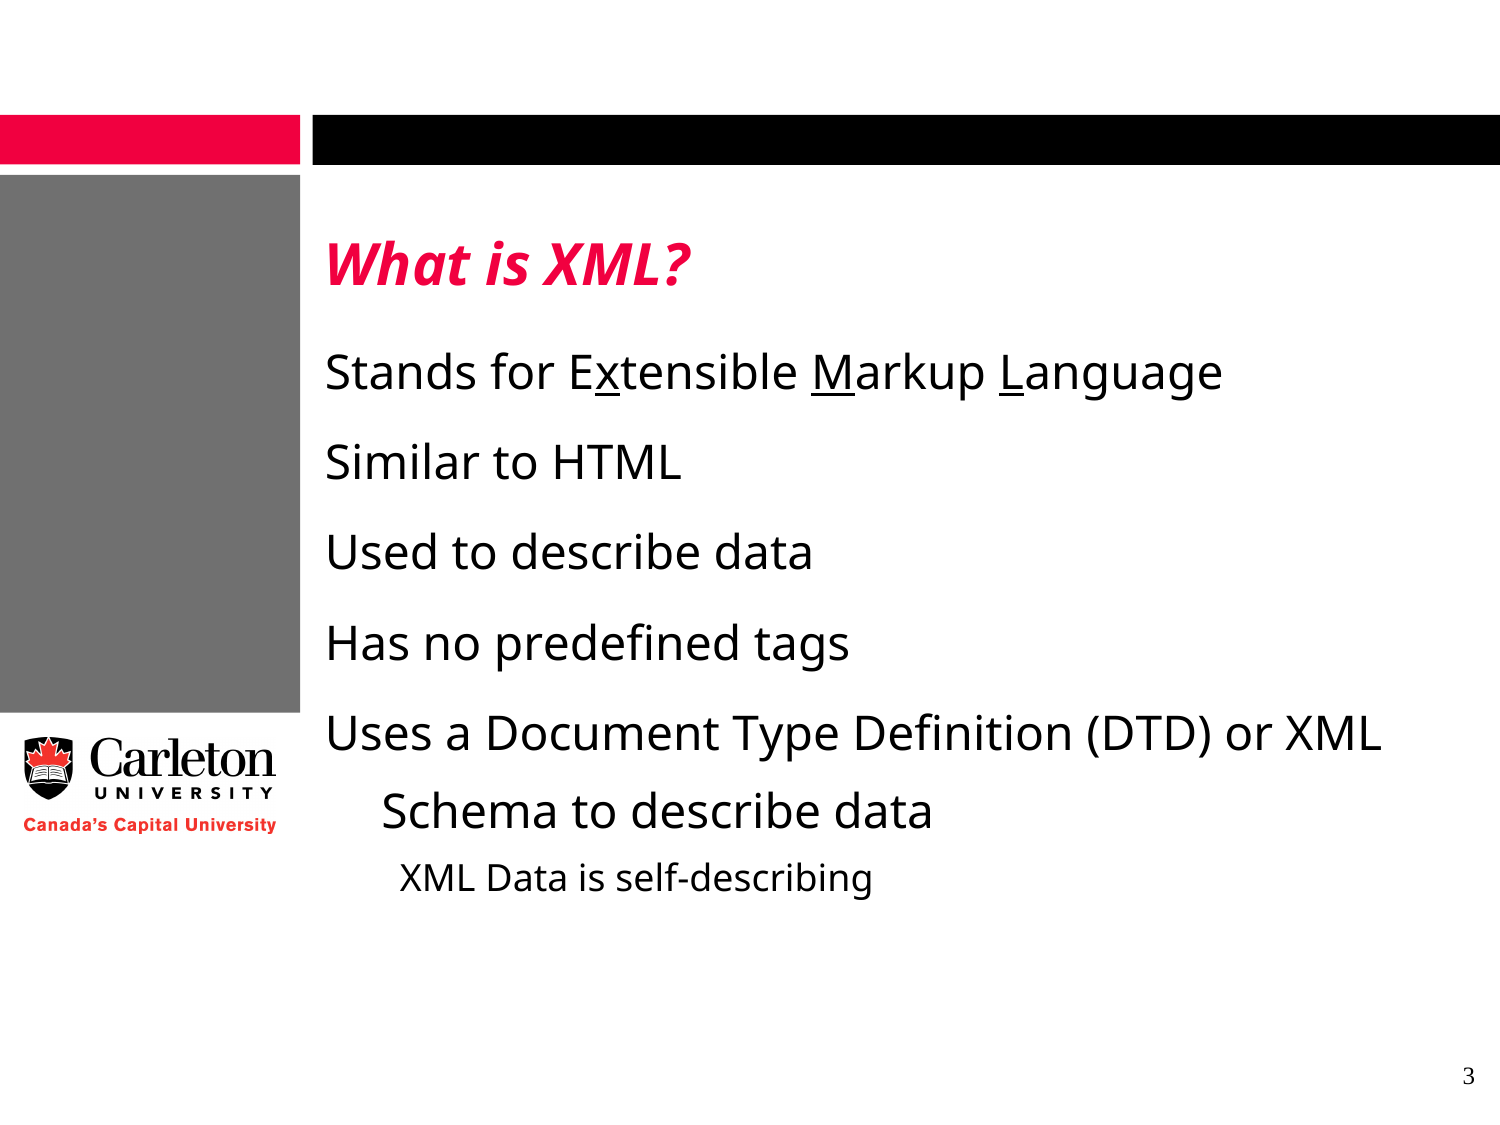

# What is XML?
Stands for Extensible Markup Language
Similar to HTML
Used to describe data
Has no predefined tags
Uses a Document Type Definition (DTD) or XML Schema to describe data
XML Data is self-describing
3